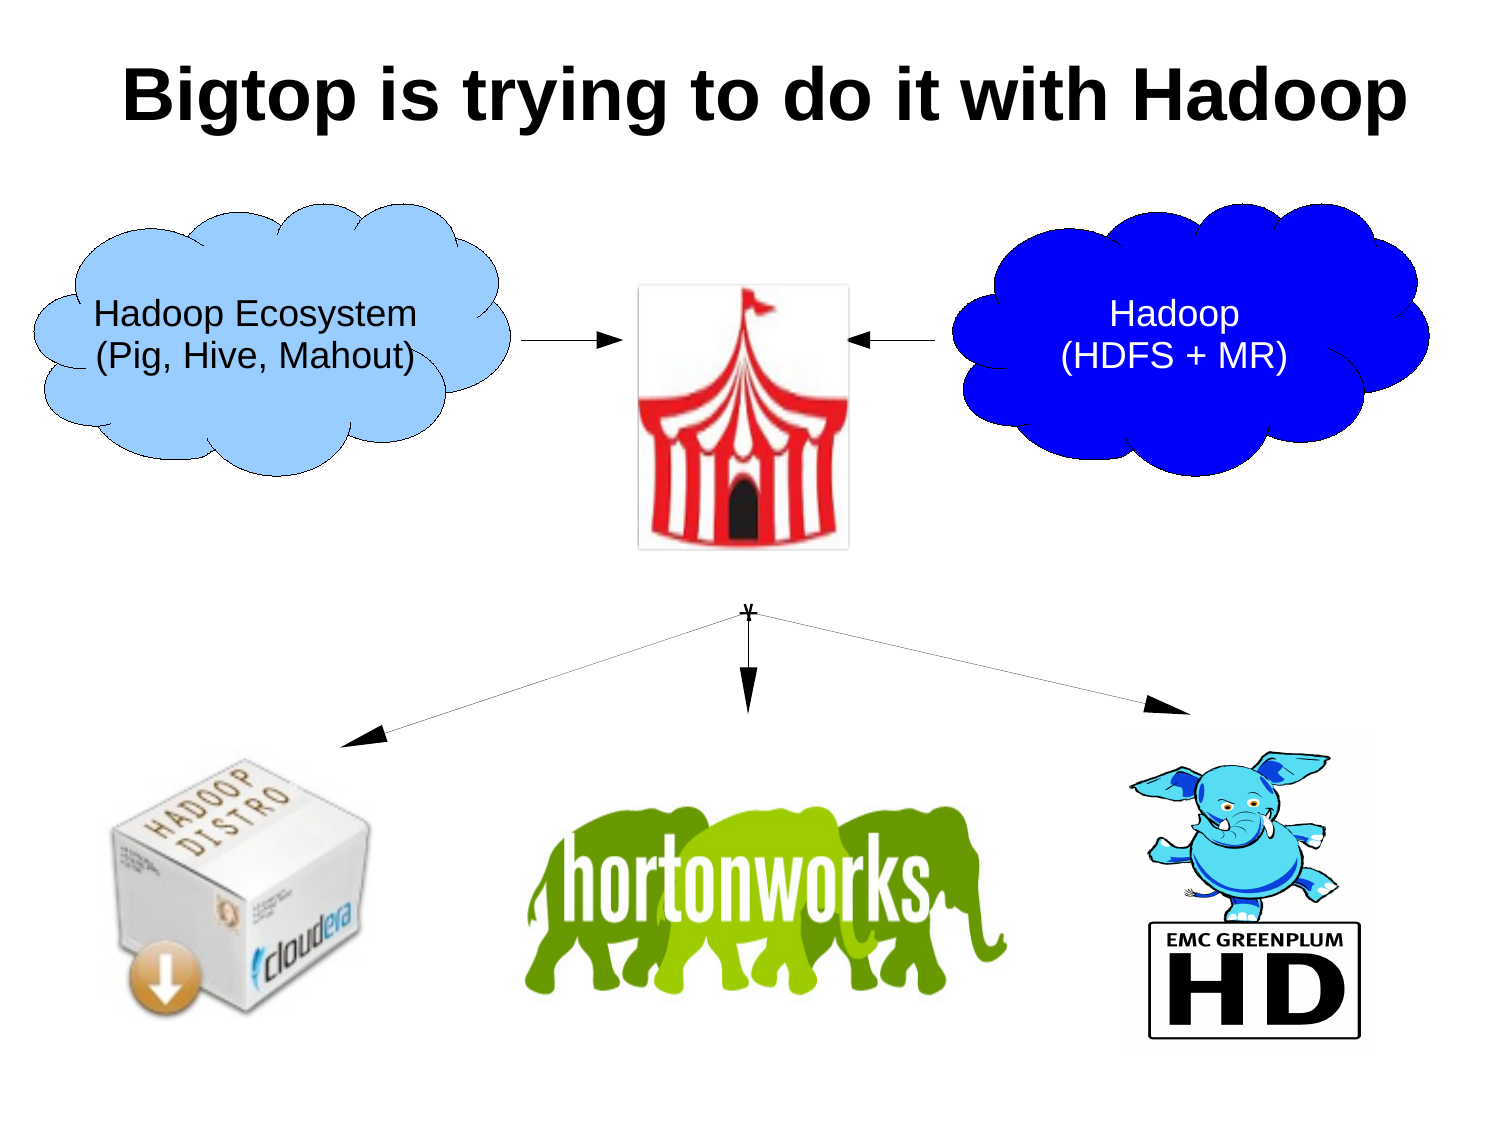

# Bigtop is trying to do it with Hadoop
Hadoop Ecosystem
(Pig, Hive, Mahout)
Hadoop
(HDFS + MR)
Linux kernel